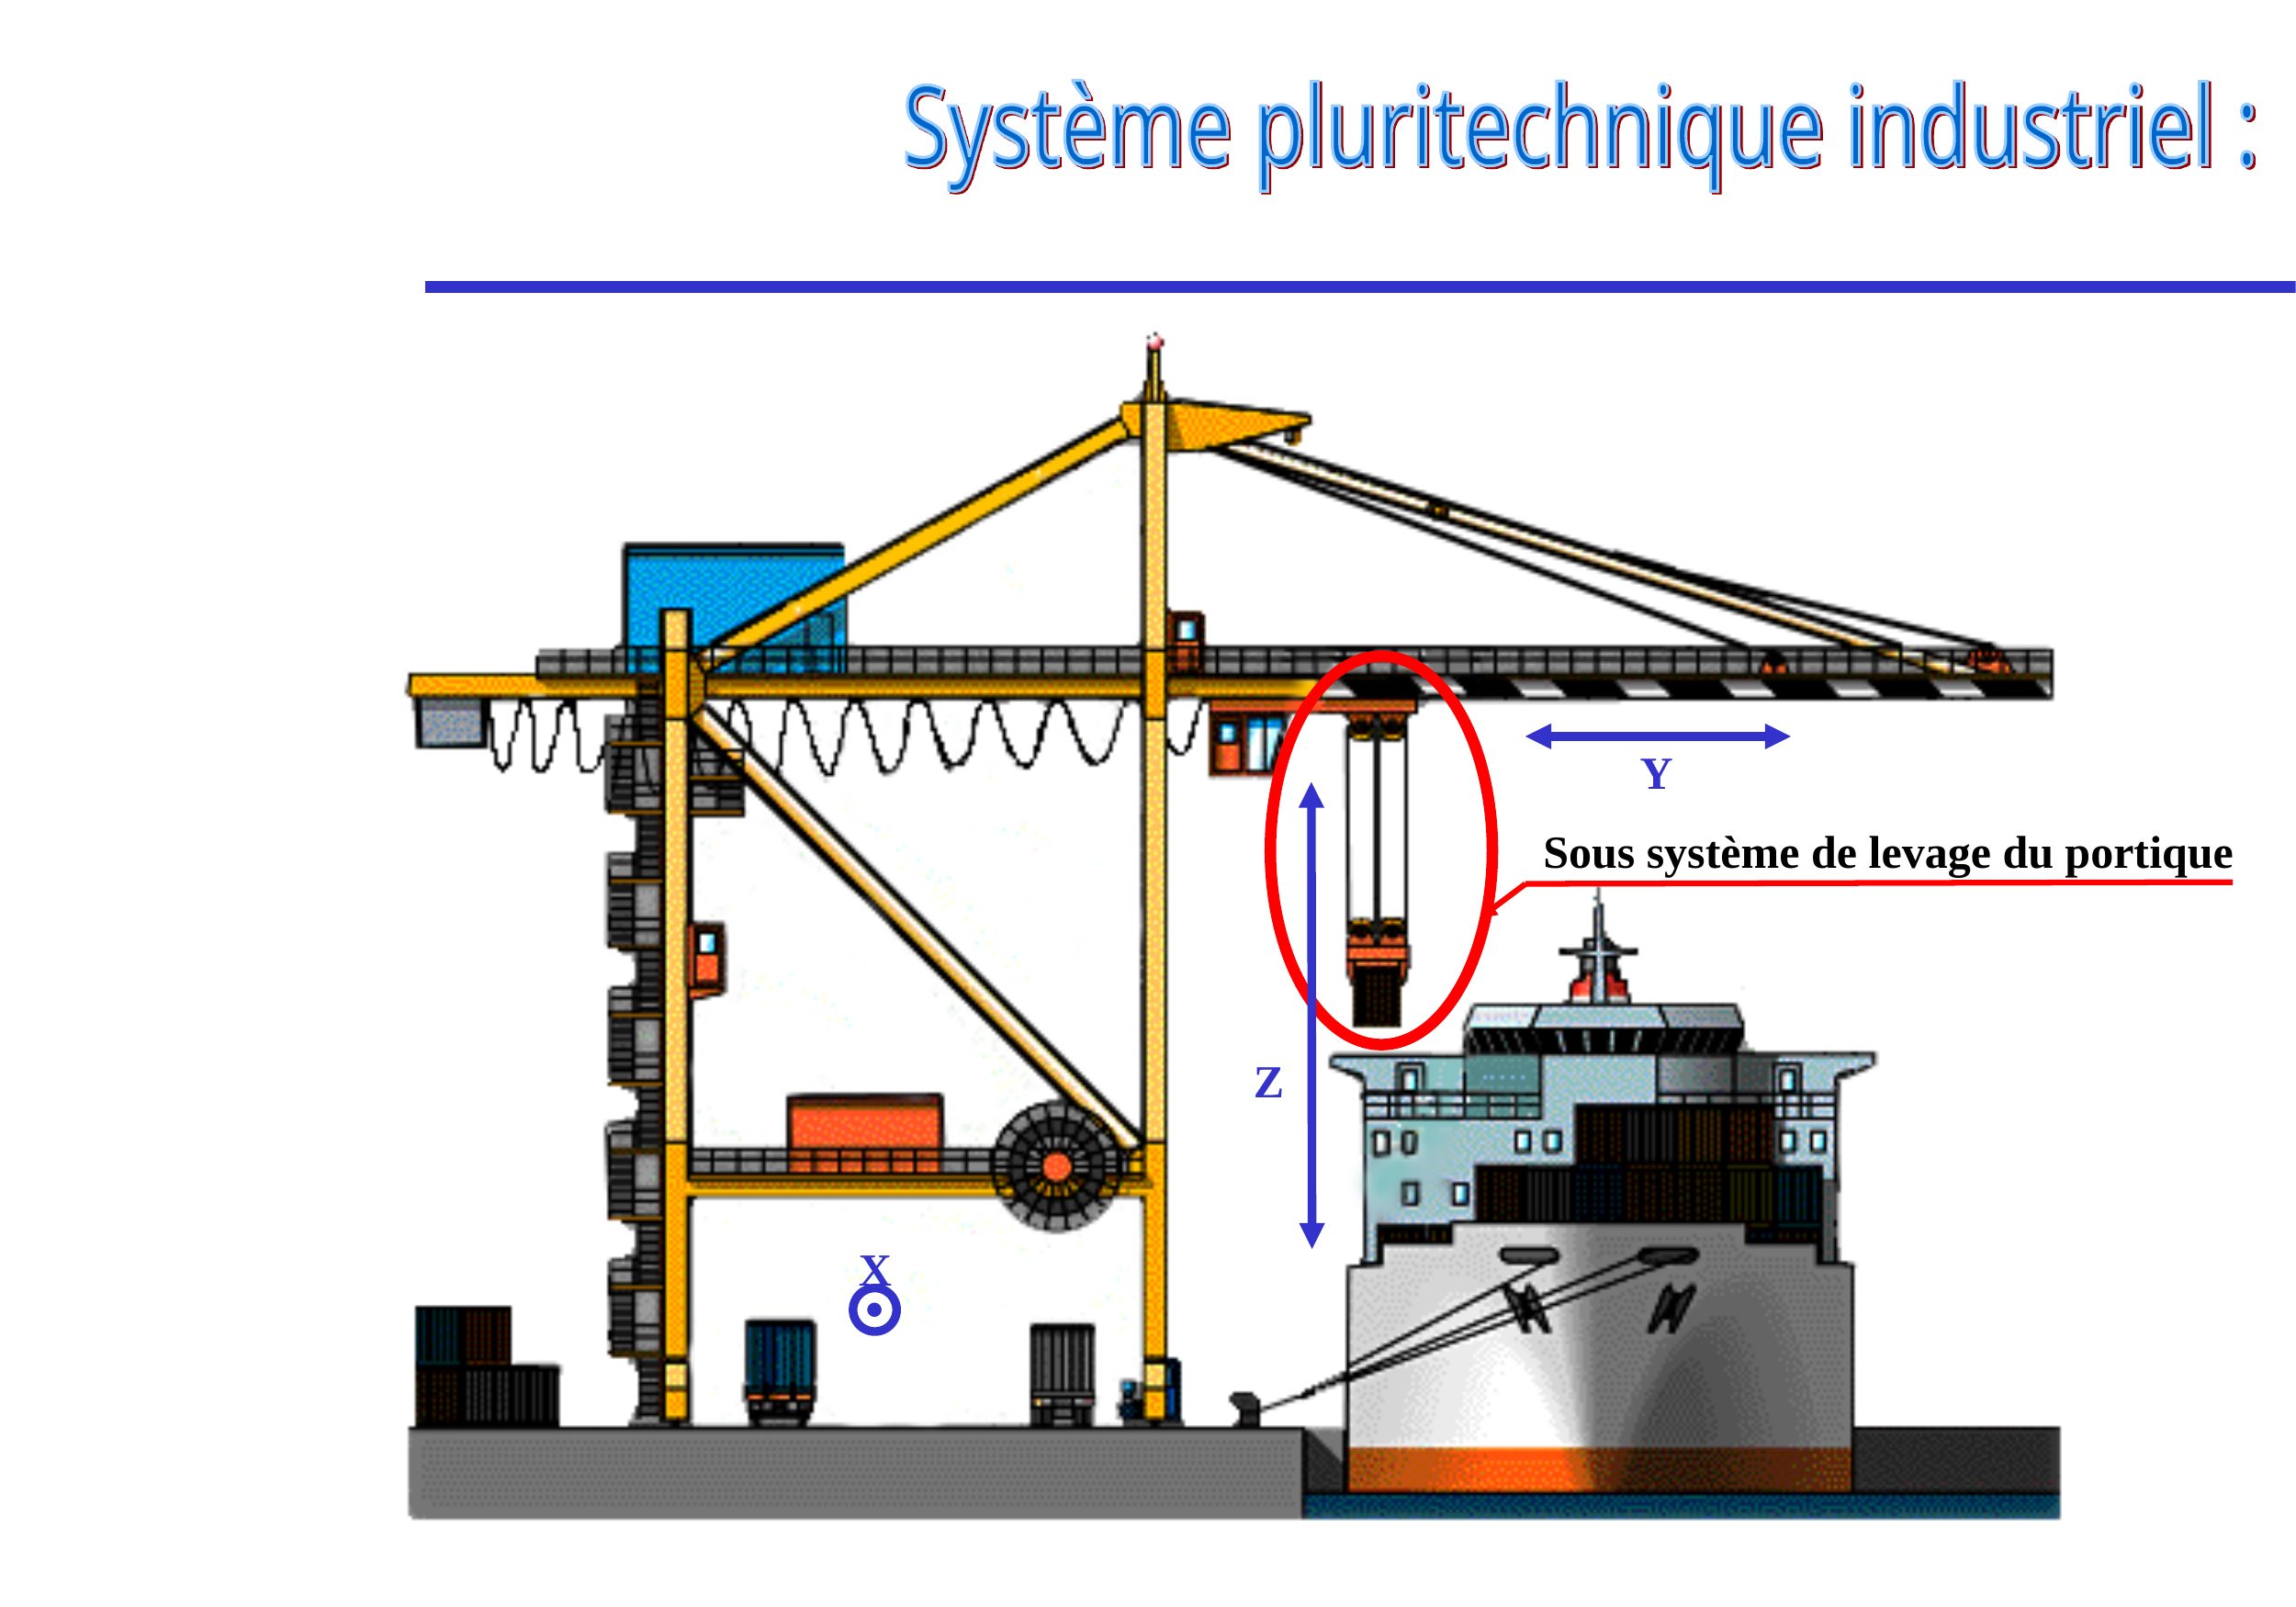

Système pluritechnique industriel :
Y
Z
X
Sous système de levage du portique